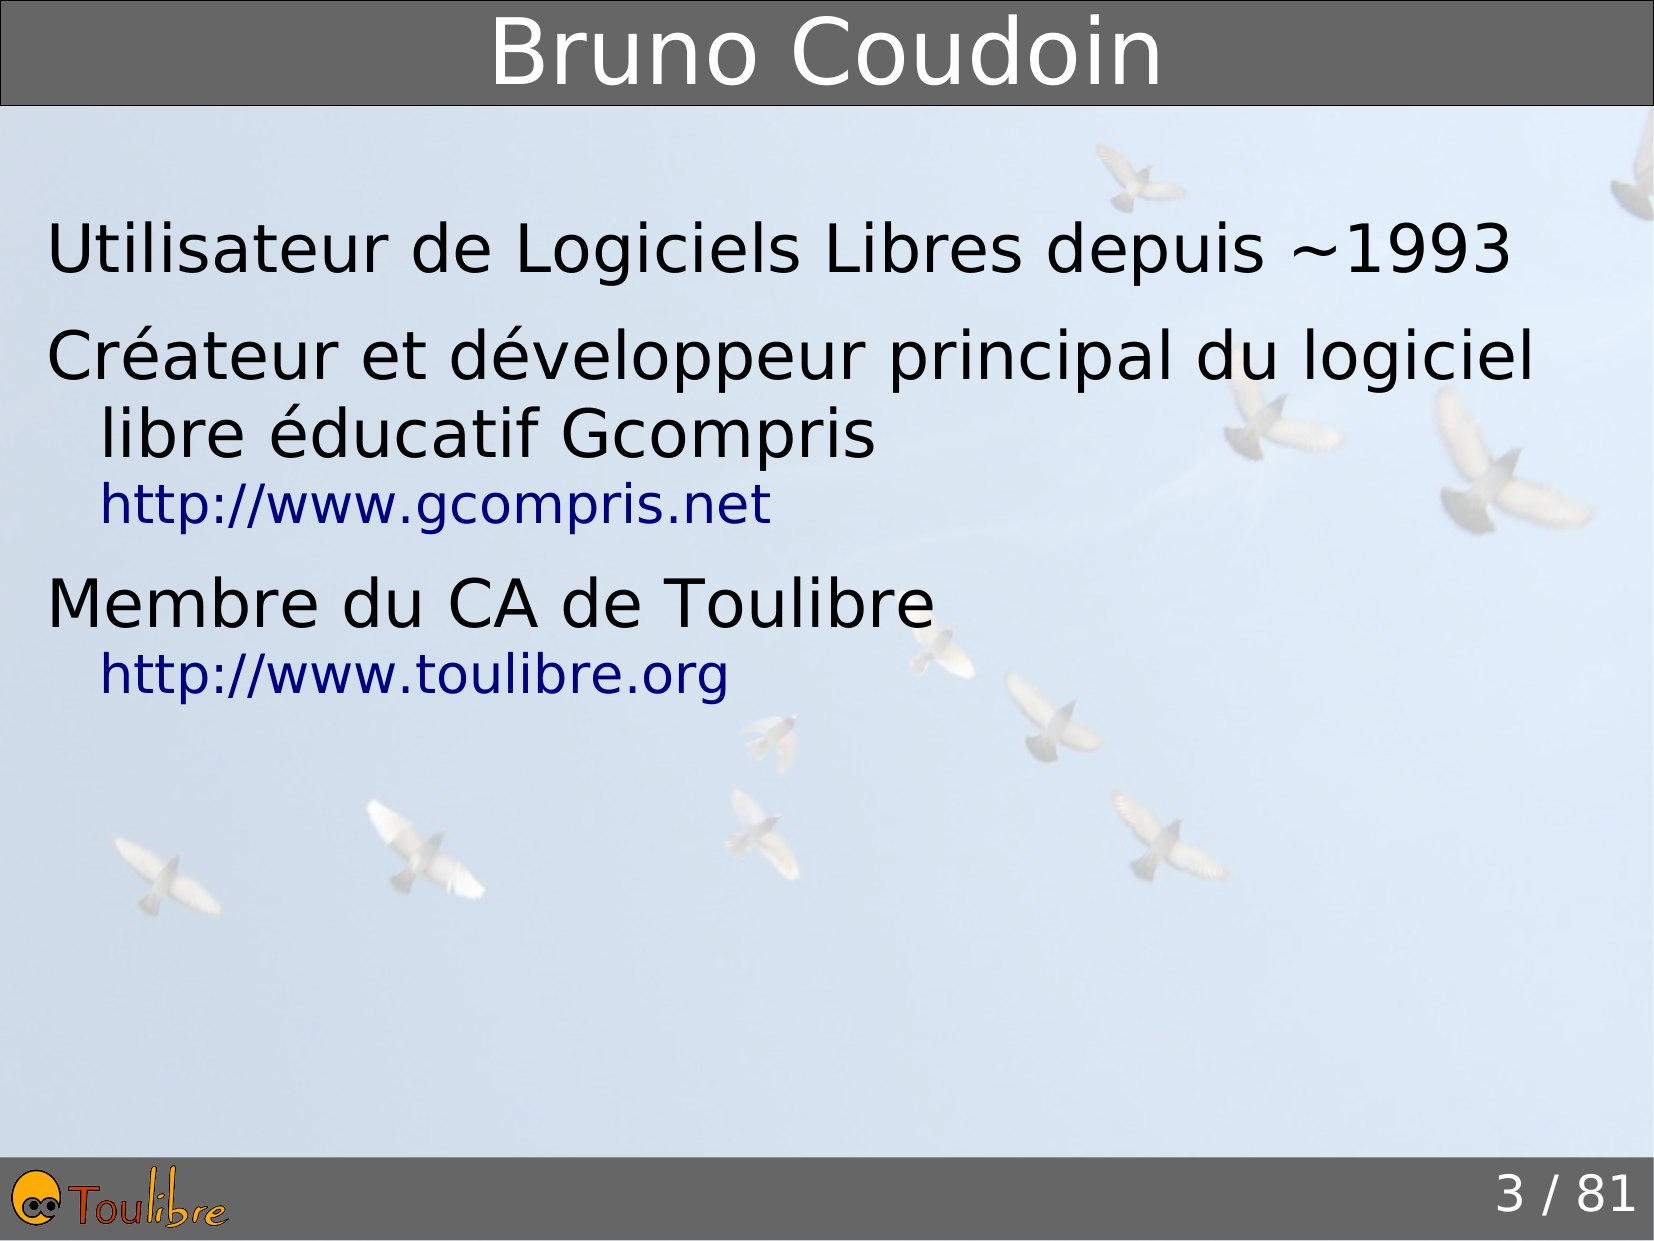

# Bruno Coudoin
Utilisateur de Logiciels Libres depuis ~1993
Créateur et développeur principal du logiciel libre éducatif Gcompris
http://www.gcompris.net
Membre du CA de Toulibre
http://www.toulibre.org